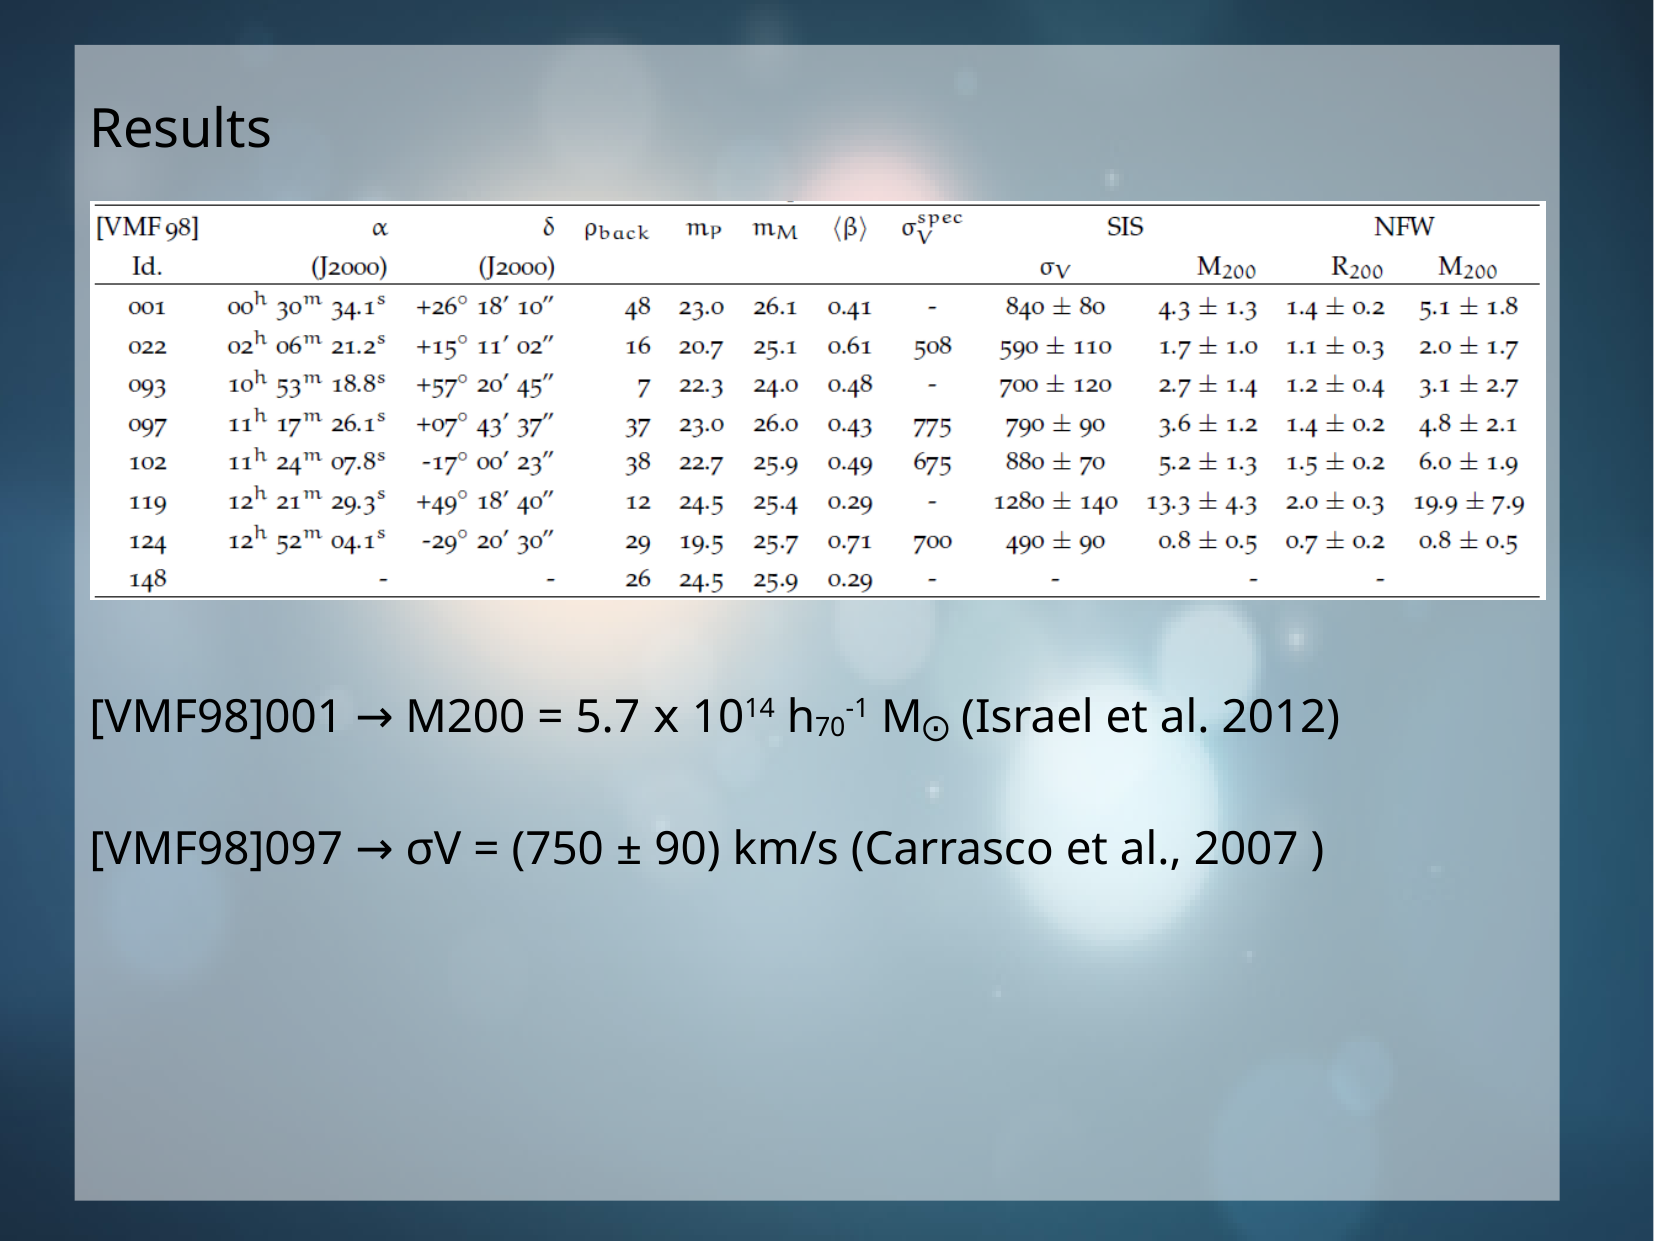

Results
[VMF98]001 → M200 = 5.7 x 1014 h70-1 M⨀ (Israel et al. 2012)
[VMF98]097 → σV = (750 ± 90) km/s (Carrasco et al., 2007 )